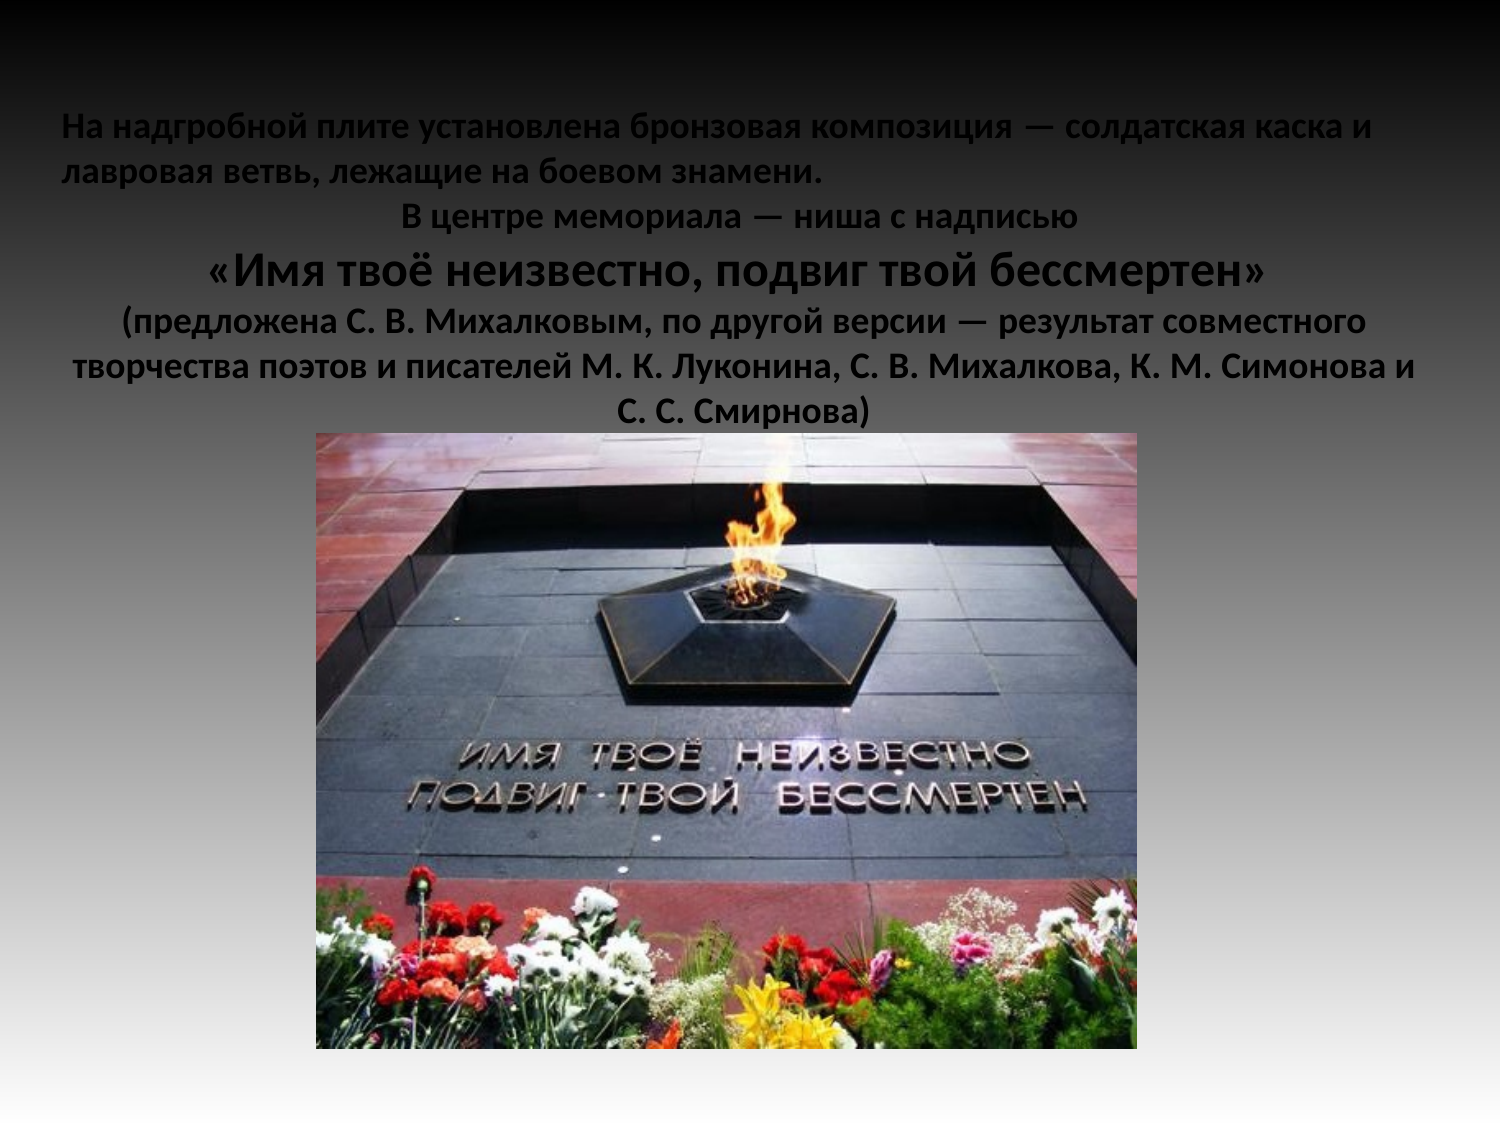

На надгробной плите установлена бронзовая композиция — солдатская каска и лавровая ветвь, лежащие на боевом знамени.
В центре мемориала — ниша с надписью
«Имя твоё неизвестно, подвиг твой бессмертен»
(предложена С. В. Михалковым, по другой версии — результат совместного творчества поэтов и писателей М. К. Луконина, С. В. Михалкова, К. М. Симонова и С. С. Смирнова)